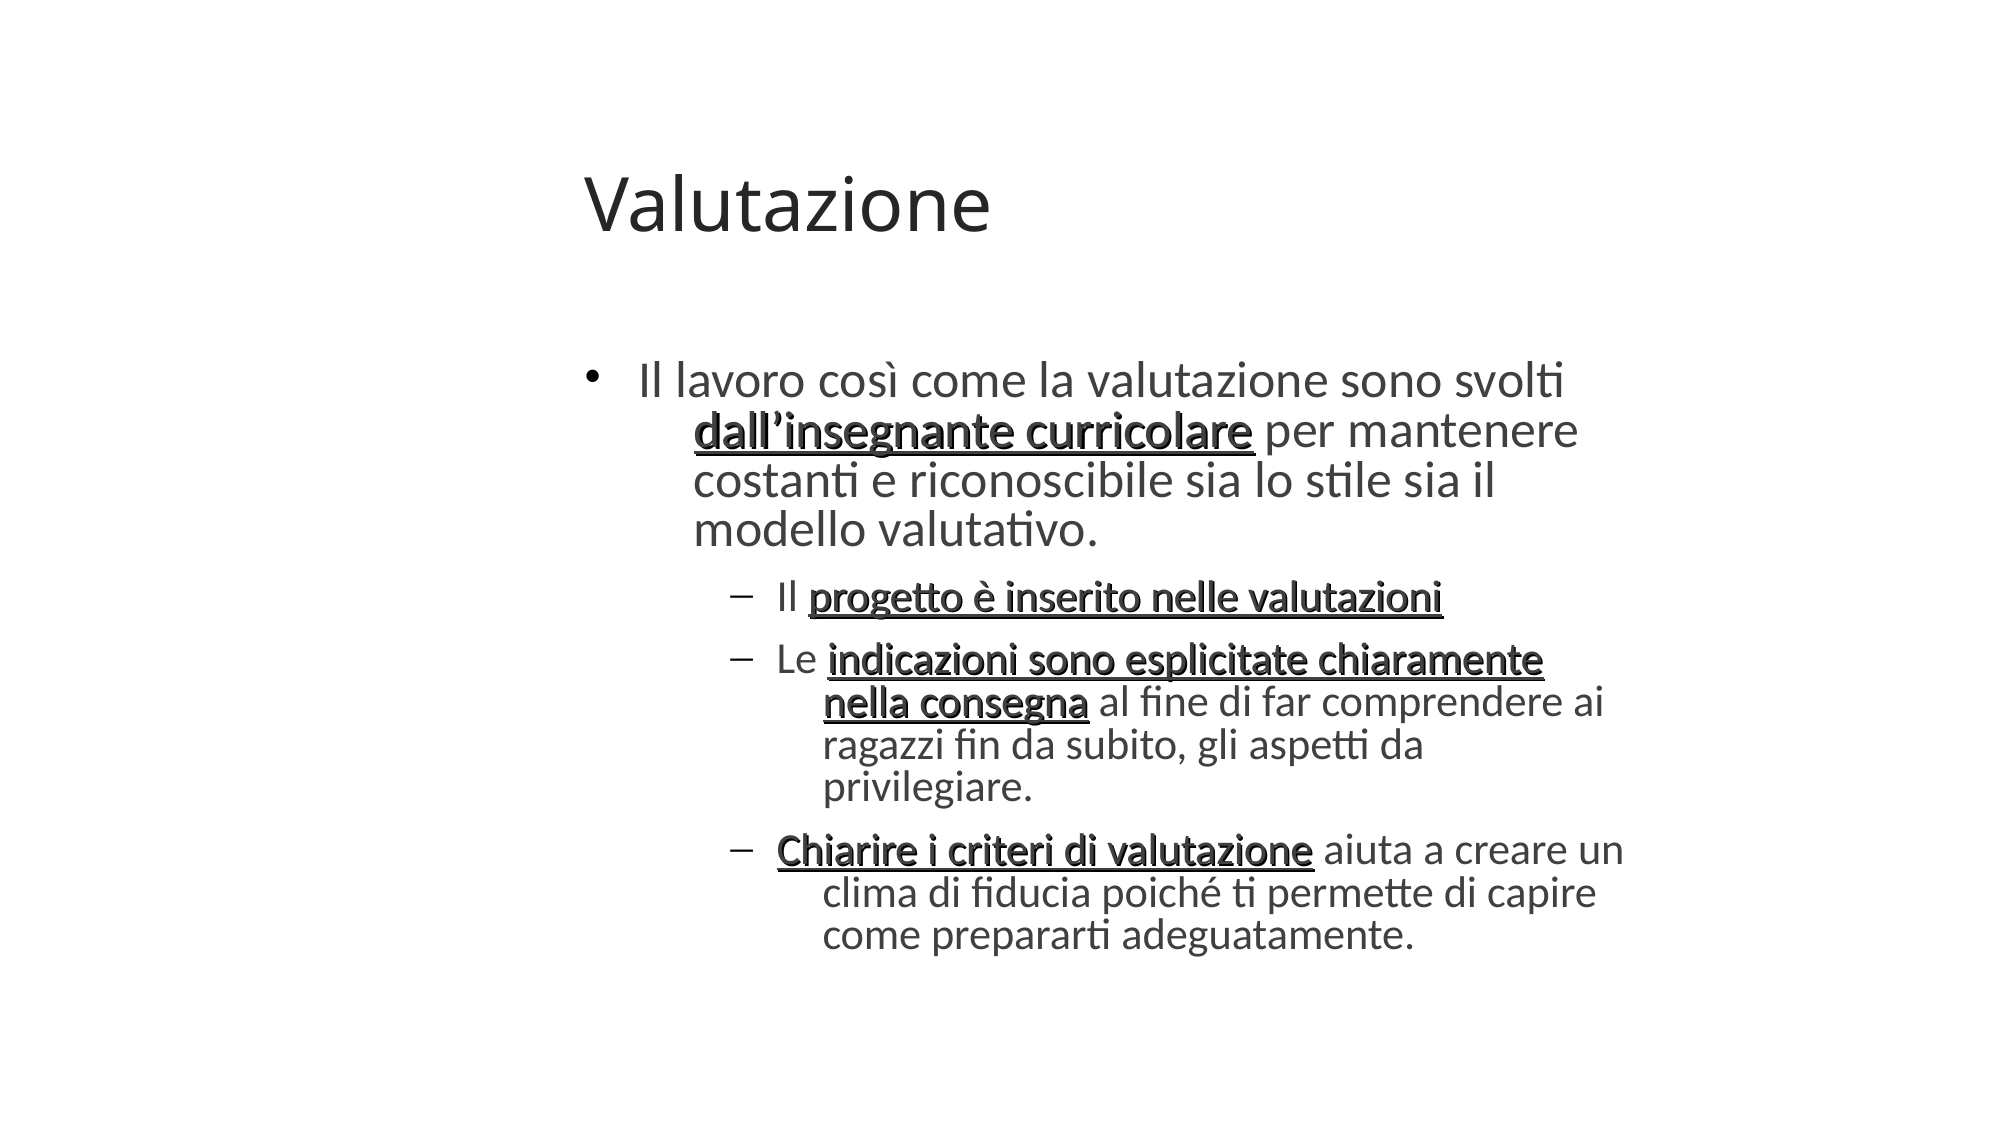

# Valutazione
Il lavoro così come la valutazione sono svolti dall’insegnante curricolare per mantenere costanti e riconoscibile sia lo stile sia il modello valutativo.
Il progetto è inserito nelle valutazioni
Le indicazioni sono esplicitate chiaramente nella consegna al fine di far comprendere ai ragazzi fin da subito, gli aspetti da privilegiare.
Chiarire i criteri di valutazione aiuta a creare un clima di fiducia poiché ti permette di capire come prepararti adeguatamente.